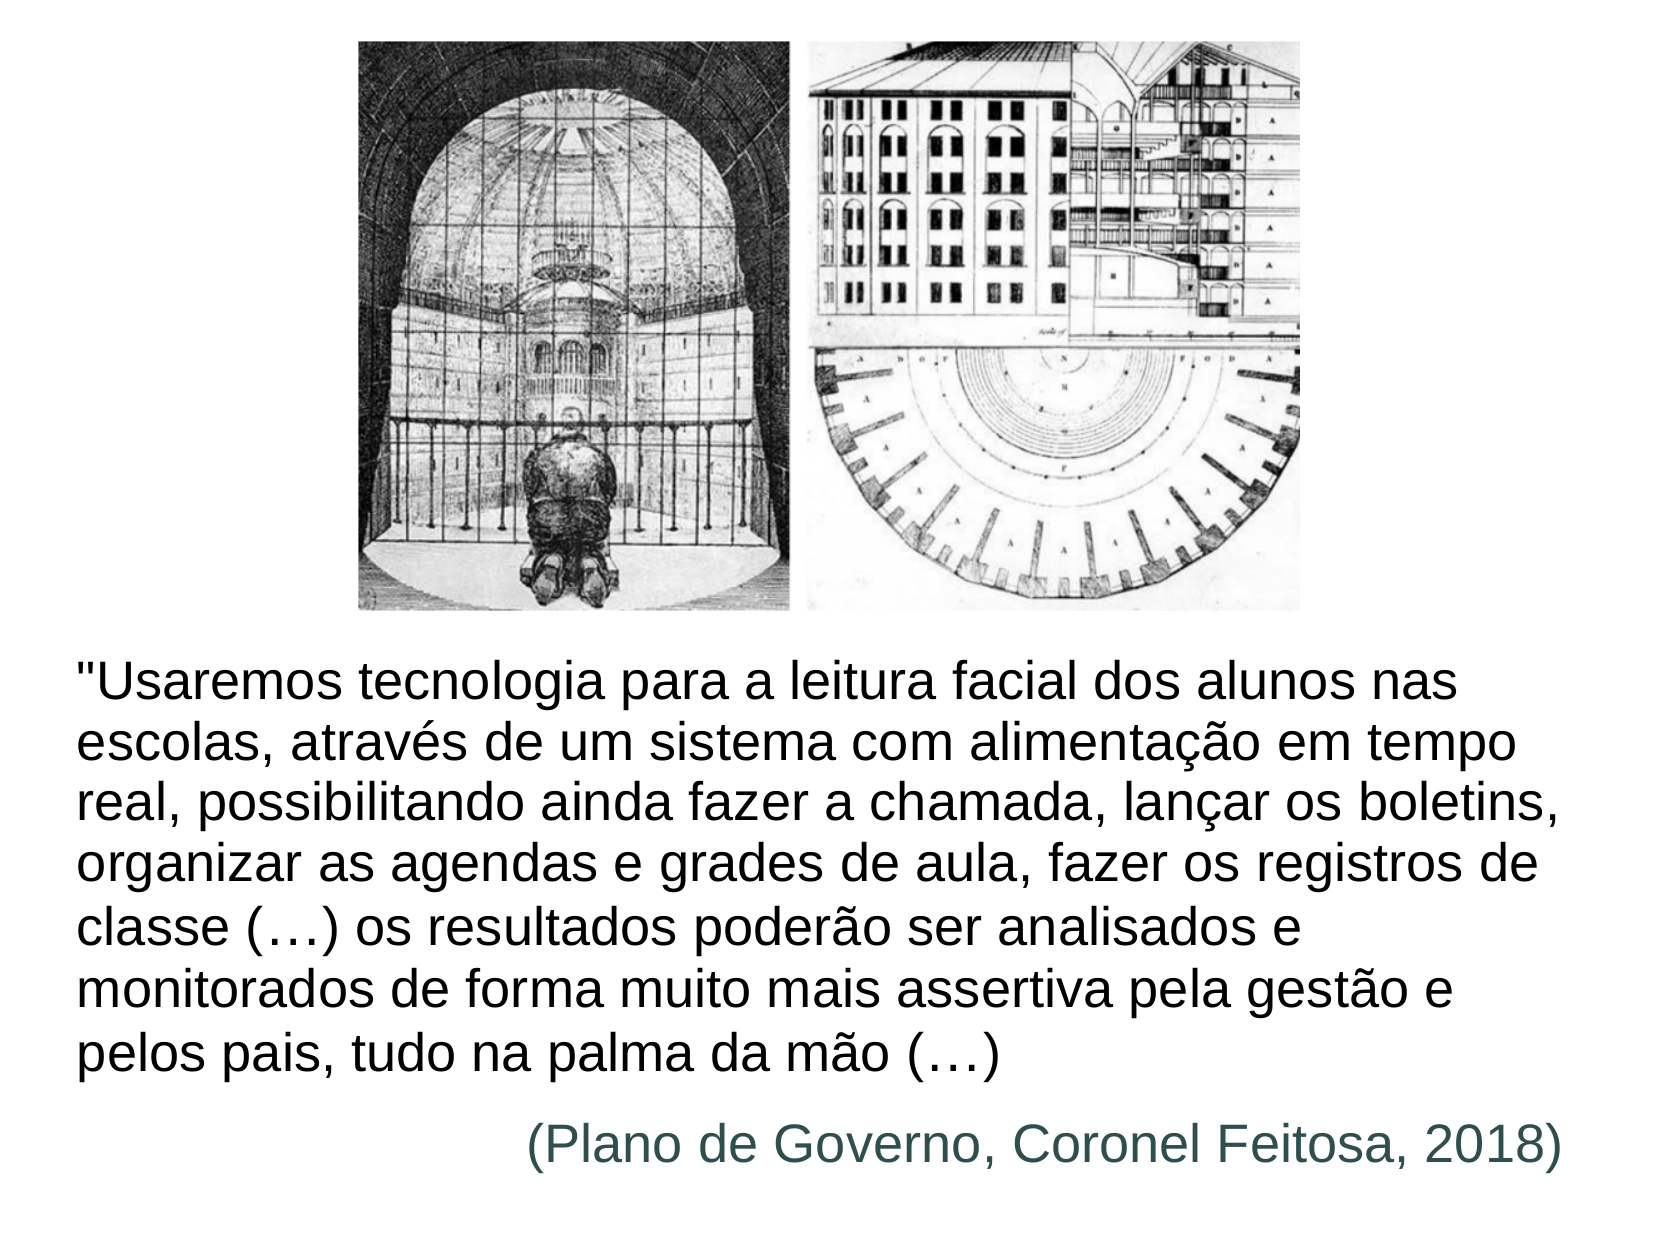

# "Usaremos tecnologia para a leitura facial dos alunos nas escolas, através de um sistema com alimentação em tempo real, possibilitando ainda fazer a chamada, lançar os boletins, organizar as agendas e grades de aula, fazer os registros de classe (…) os resultados poderão ser analisados e monitorados de forma muito mais assertiva pela gestão e pelos pais, tudo na palma da mão (…)
(Plano de Governo, Coronel Feitosa, 2018)